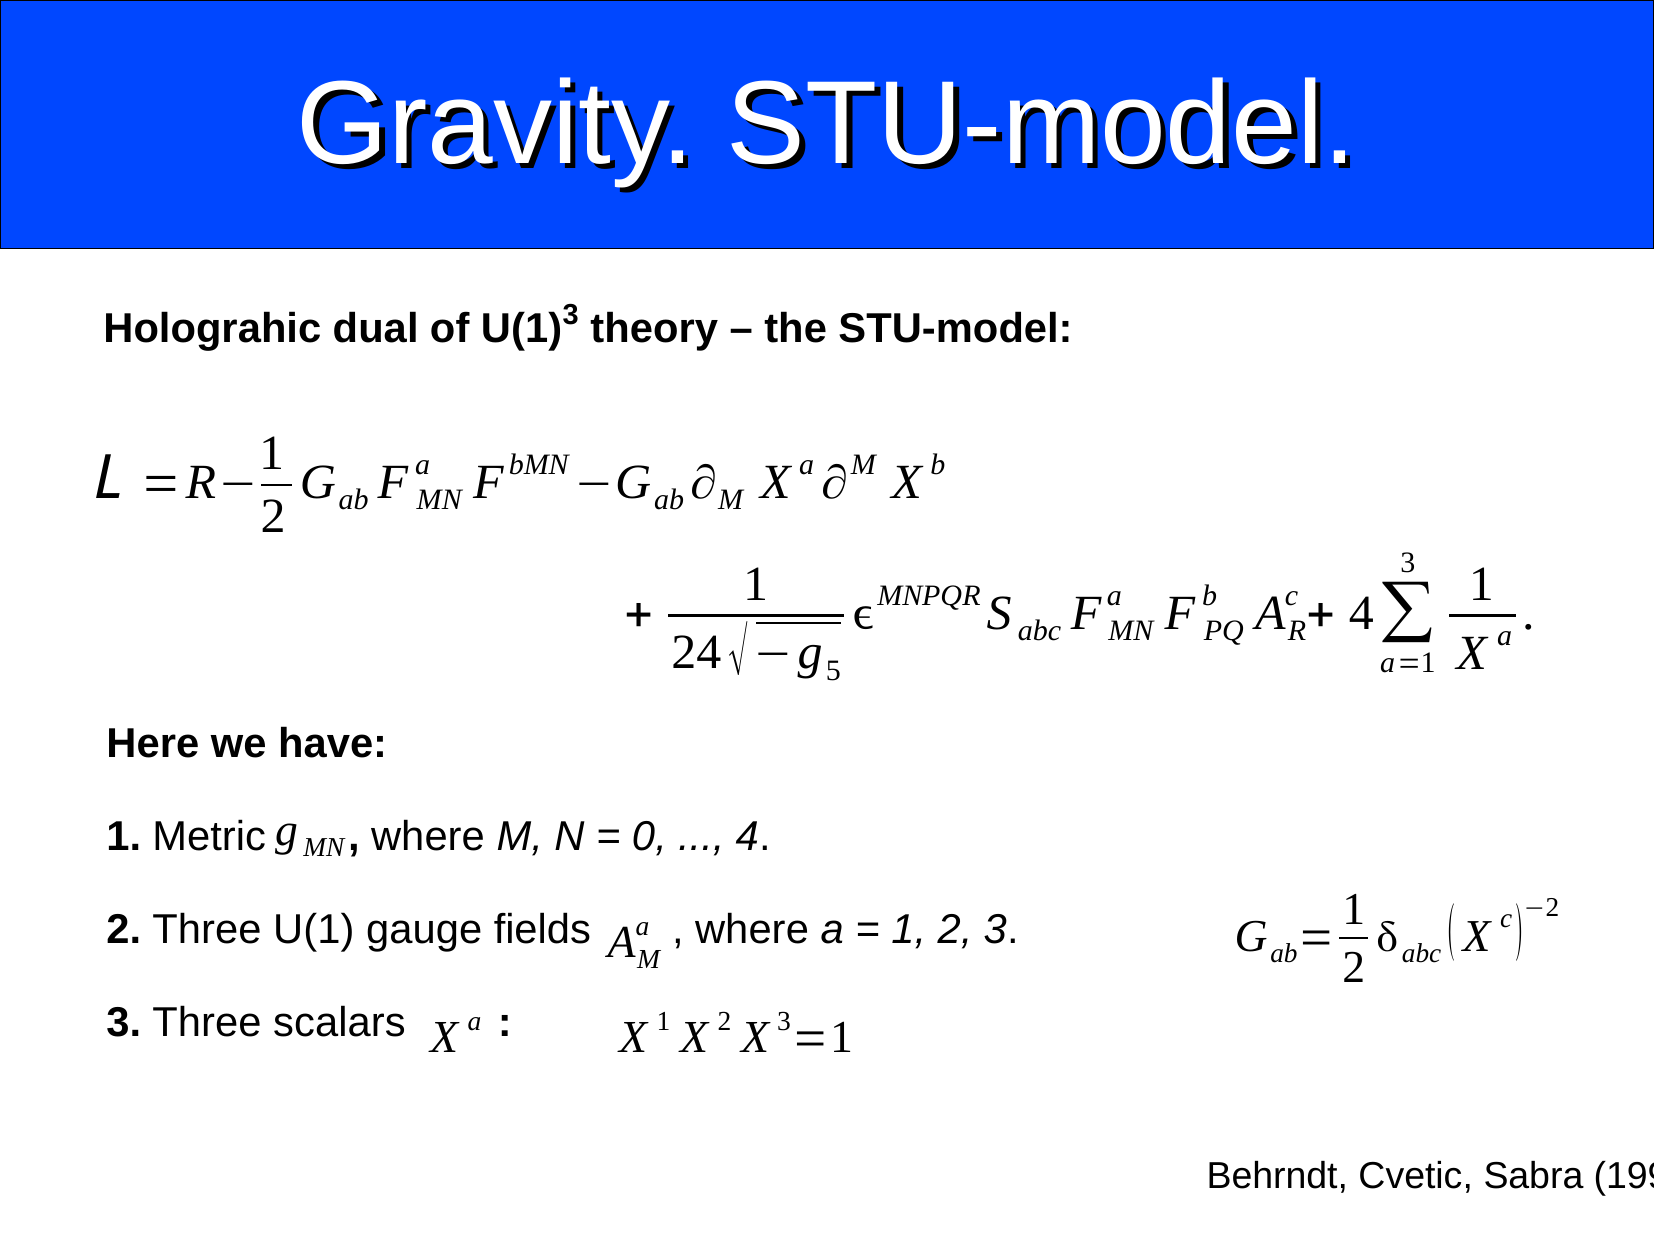

# Gravity. STU-model.
Holograhic dual of U(1)3 theory – the STU-model:
Here we have:
1. Metric , where M, N = 0, ..., 4.
2. Three U(1) gauge fields , where a = 1, 2, 3.
3. Three scalars :
Behrndt, Cvetic, Sabra (1999)